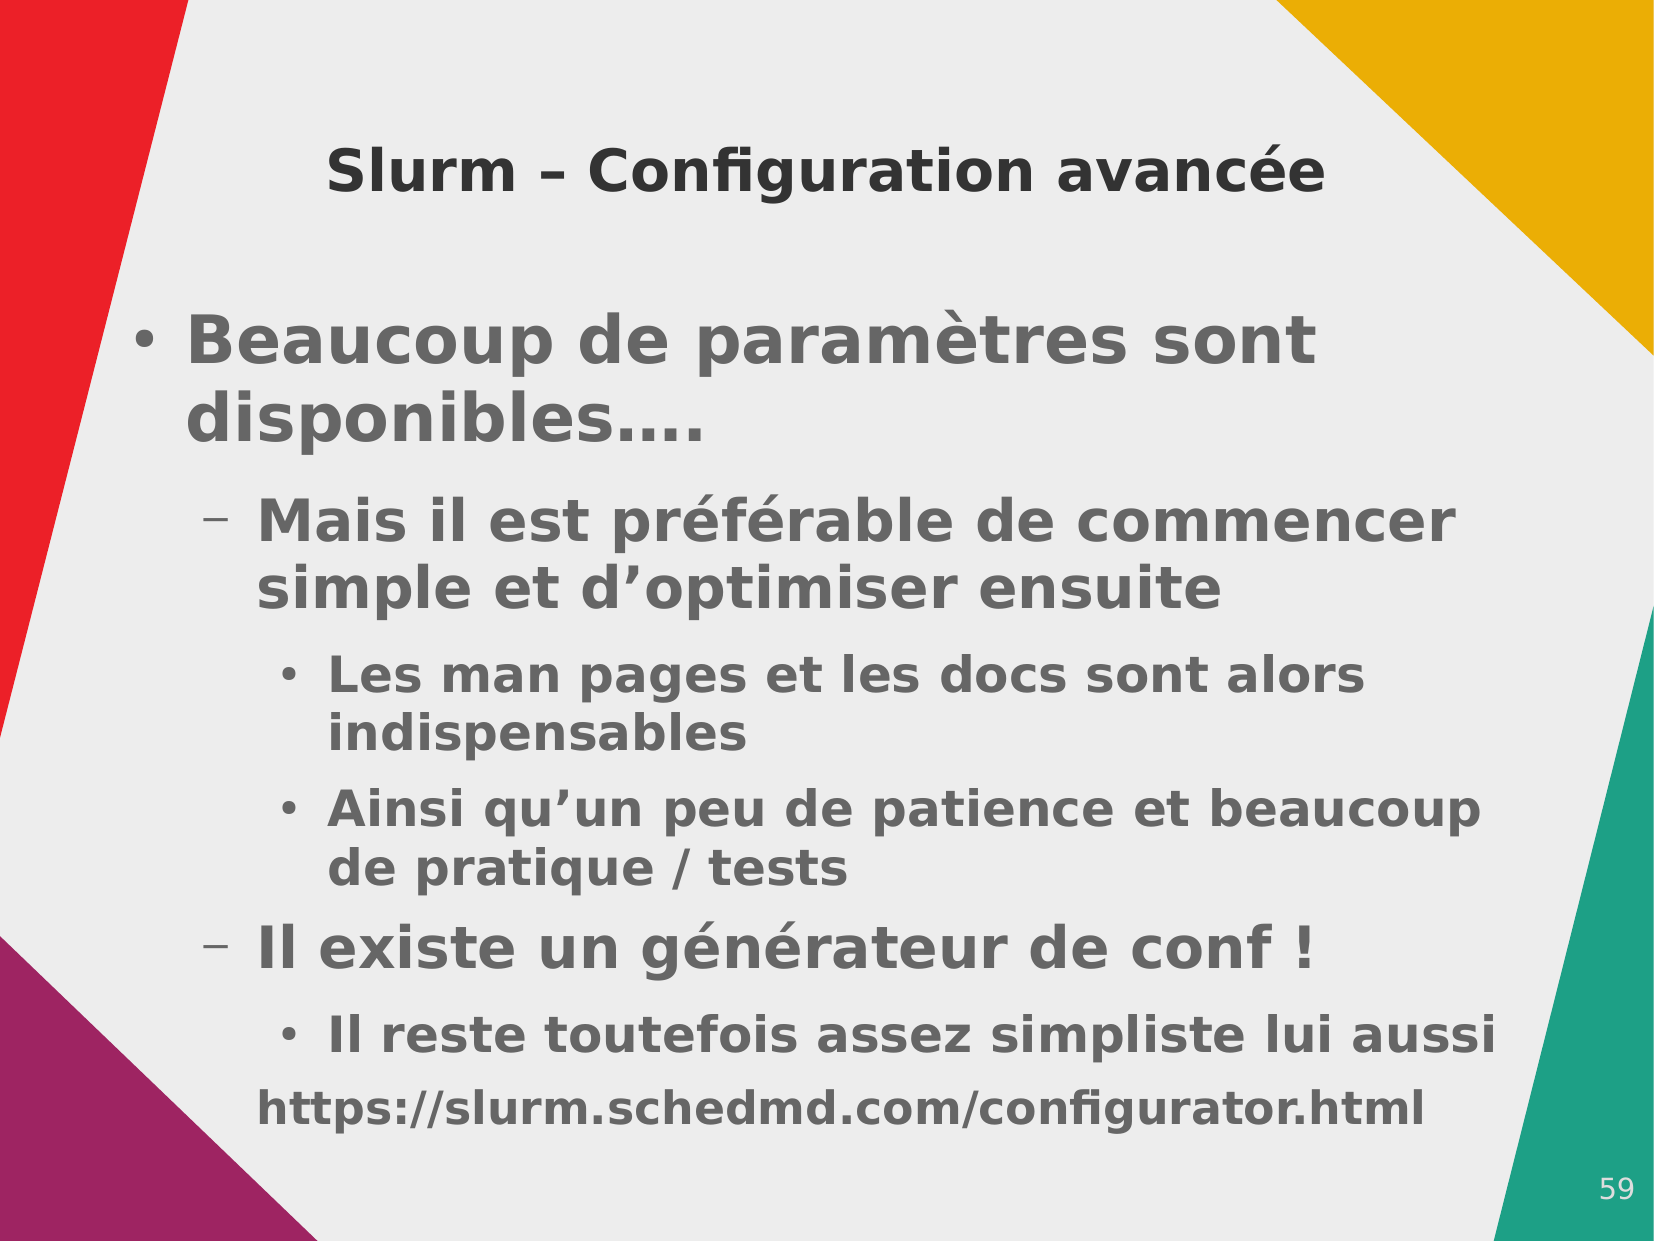

# Slurm – Configuration avancée
Beaucoup de paramètres sont disponibles….
Mais il est préférable de commencer simple et d’optimiser ensuite
Les man pages et les docs sont alors indispensables
Ainsi qu’un peu de patience et beaucoup de pratique / tests
Il existe un générateur de conf !
Il reste toutefois assez simpliste lui aussi
https://slurm.schedmd.com/configurator.html
59